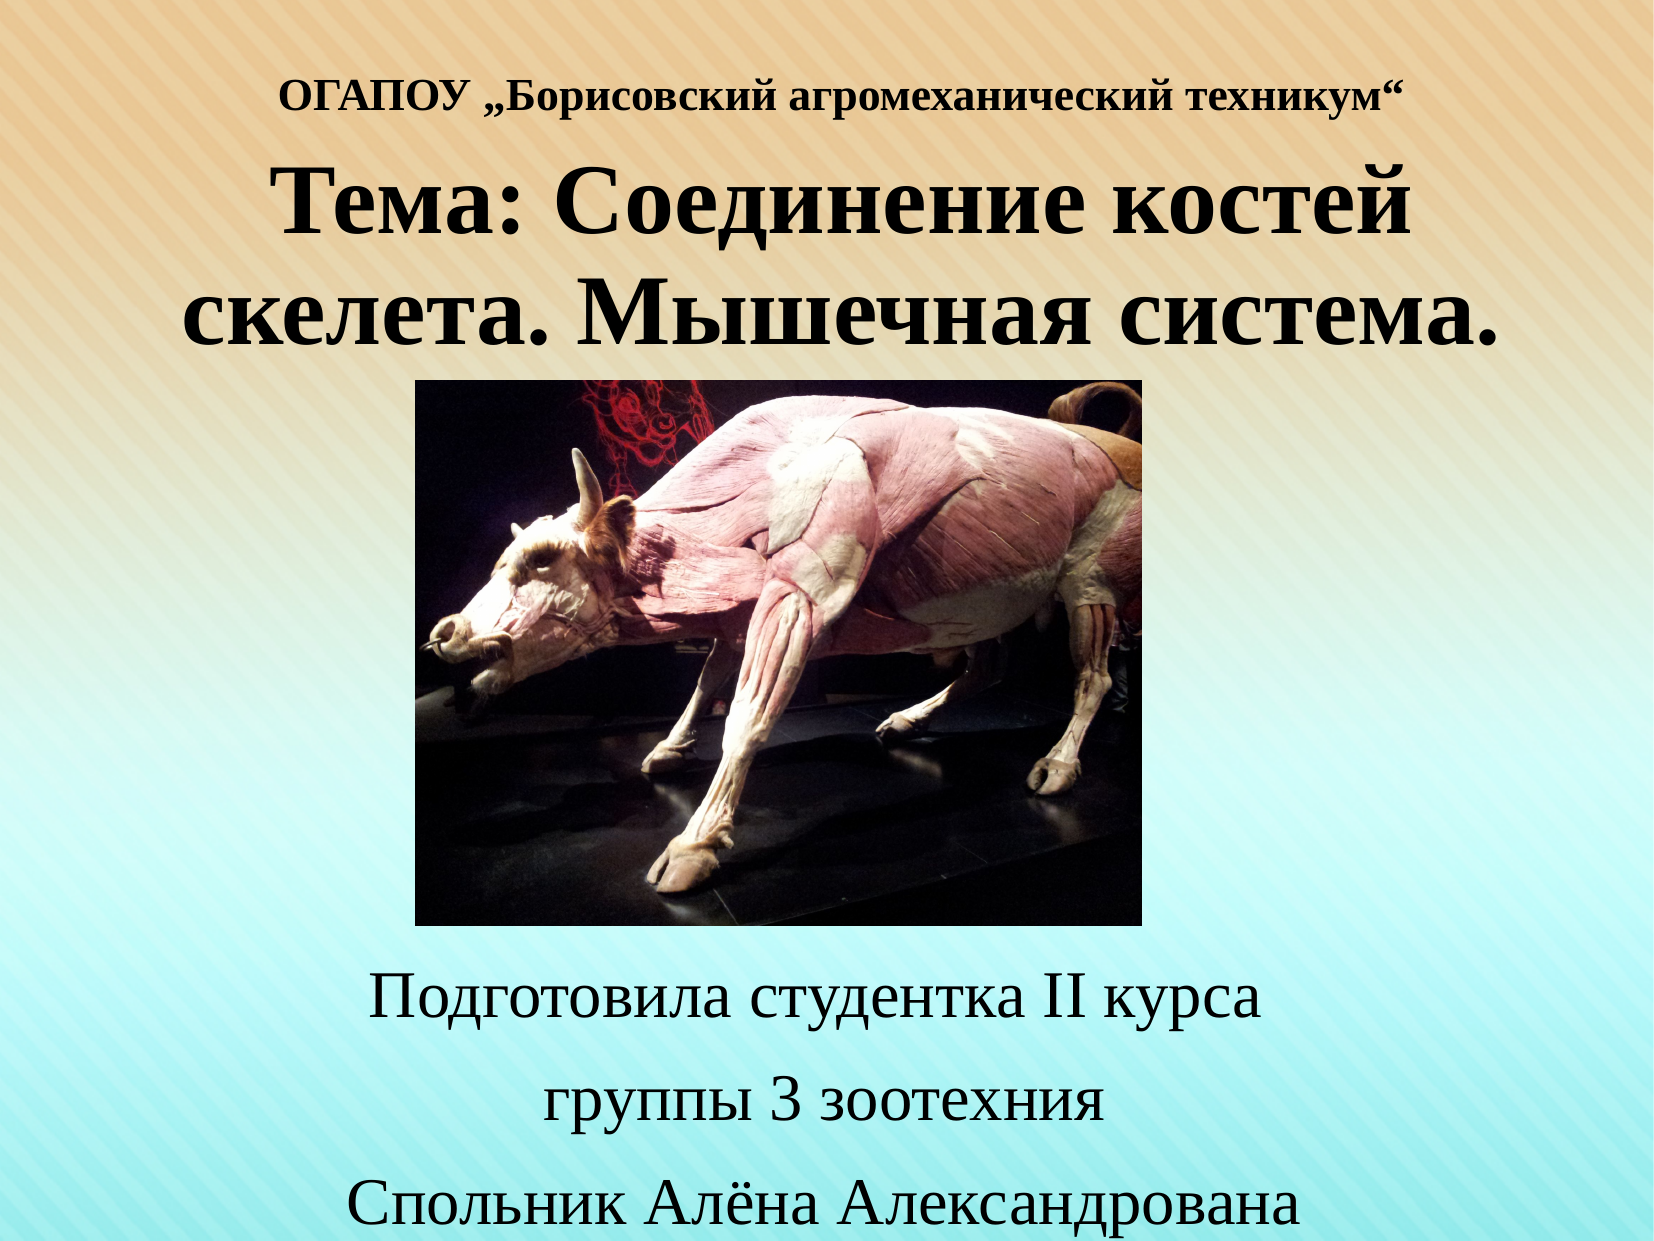

ОГАПОУ „Борисовский агромеханический техникум“
Тема: Соединение костей скелета. Мышечная система.
# Подготовила студентка II курса
группы 3 зоотехния
Спольник Алёна Александрована